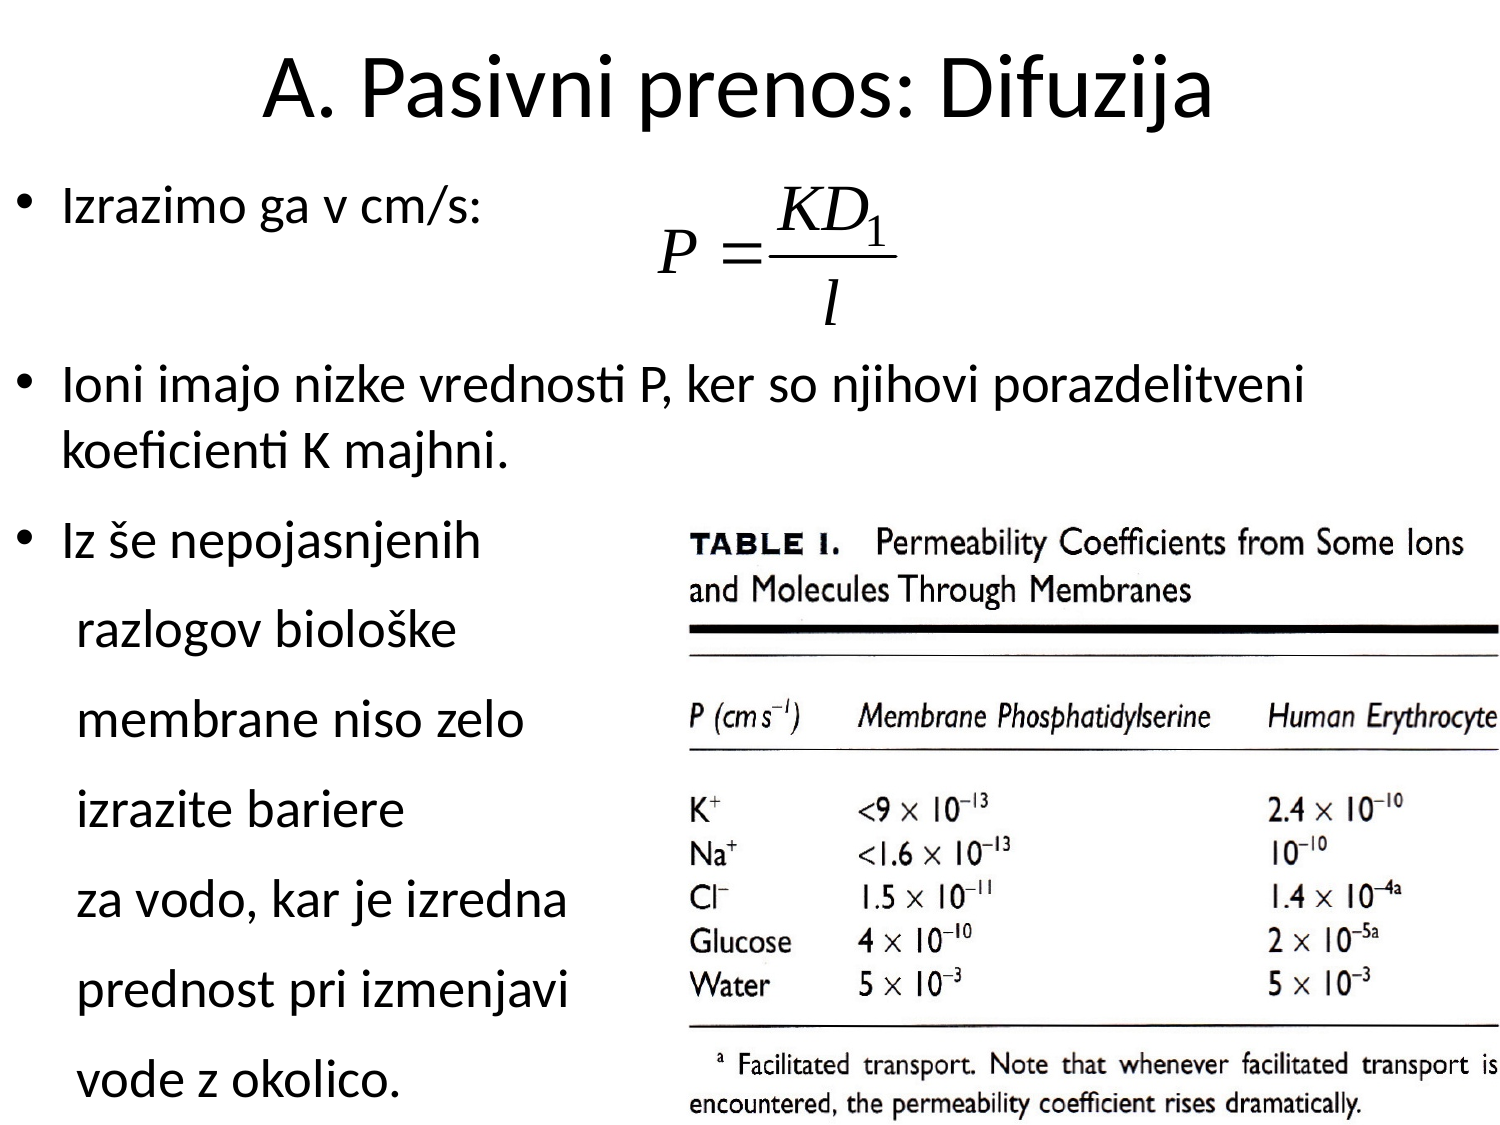

# A. Pasivni prenos: Difuzija
Izrazimo ga v cm/s:
Ioni imajo nizke vrednosti P, ker so njihovi porazdelitveni koeficienti K majhni.
Iz še nepojasnjenih
	razlogov biološke
	membrane niso zelo
	izrazite bariere
	za vodo, kar je izredna
	prednost pri izmenjavi
	vode z okolico.